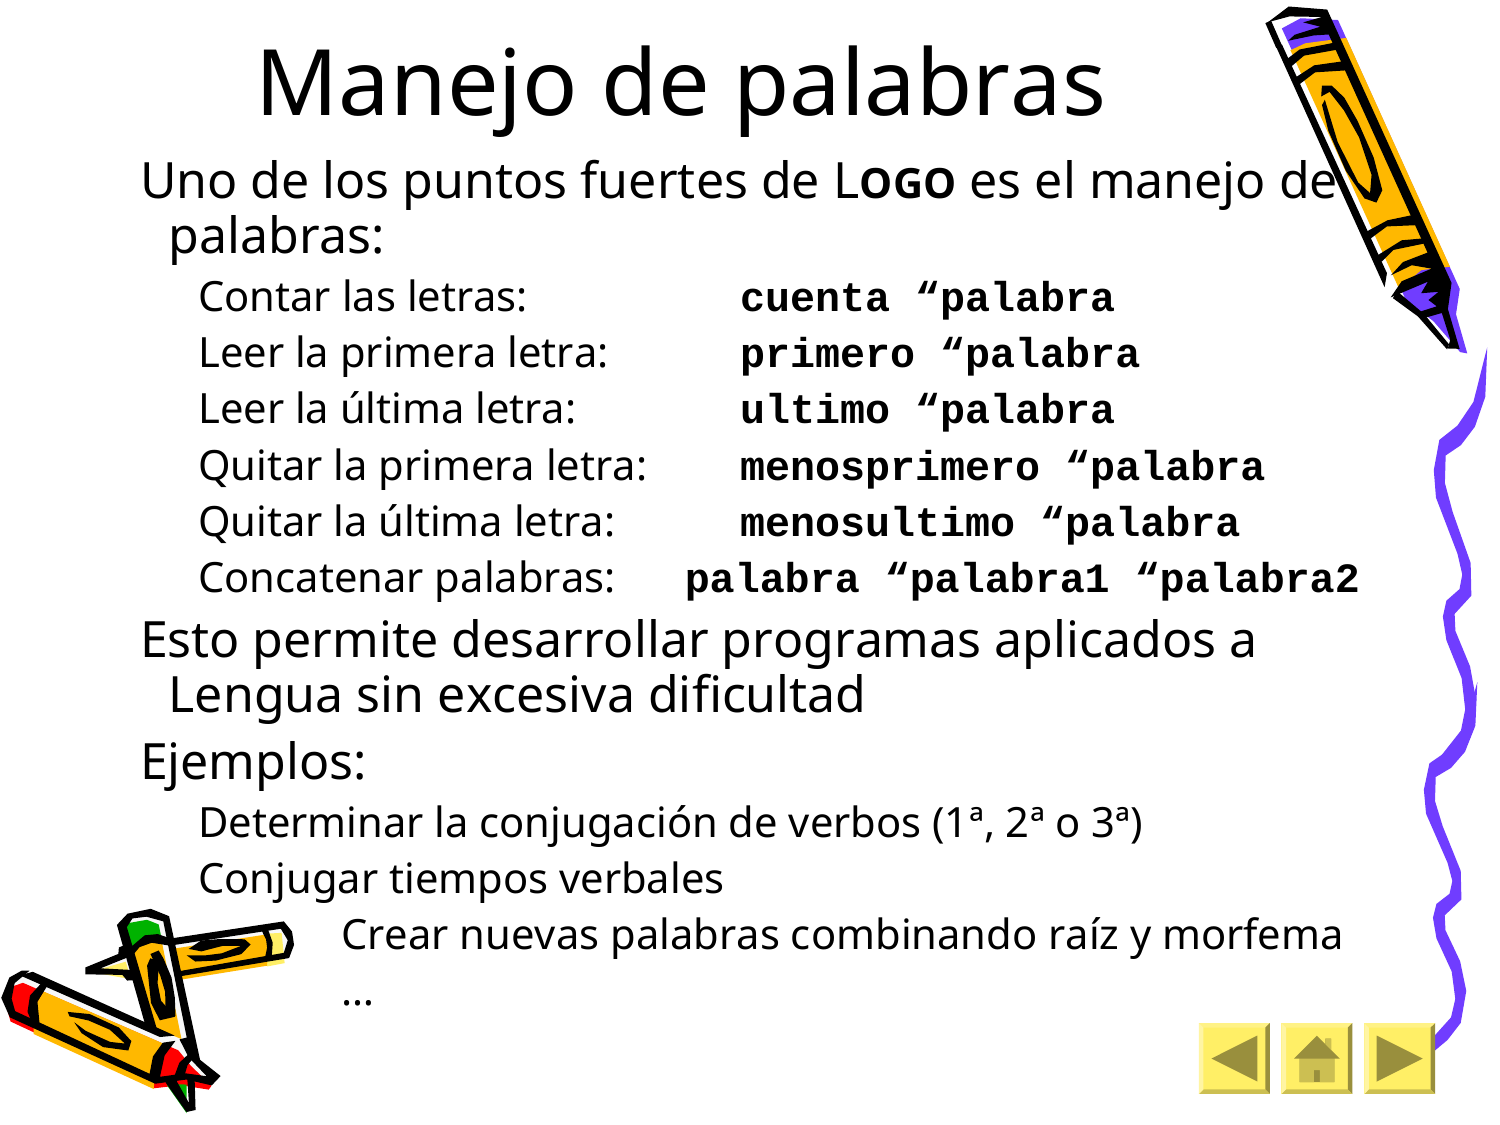

# Manejo de palabras
Uno de los puntos fuertes de LOGO es el manejo de palabras:
Contar las letras:	cuenta “palabra
Leer la primera letra:	primero “palabra
Leer la última letra:	ultimo “palabra
Quitar la primera letra:	menosprimero “palabra
Quitar la última letra:	menosultimo “palabra
Concatenar palabras:	palabra “palabra1 “palabra2
Esto permite desarrollar programas aplicados a Lengua sin excesiva dificultad
Ejemplos:
Determinar la conjugación de verbos (1ª, 2ª o 3ª)
Conjugar tiempos verbales
Crear nuevas palabras combinando raíz y morfema
…